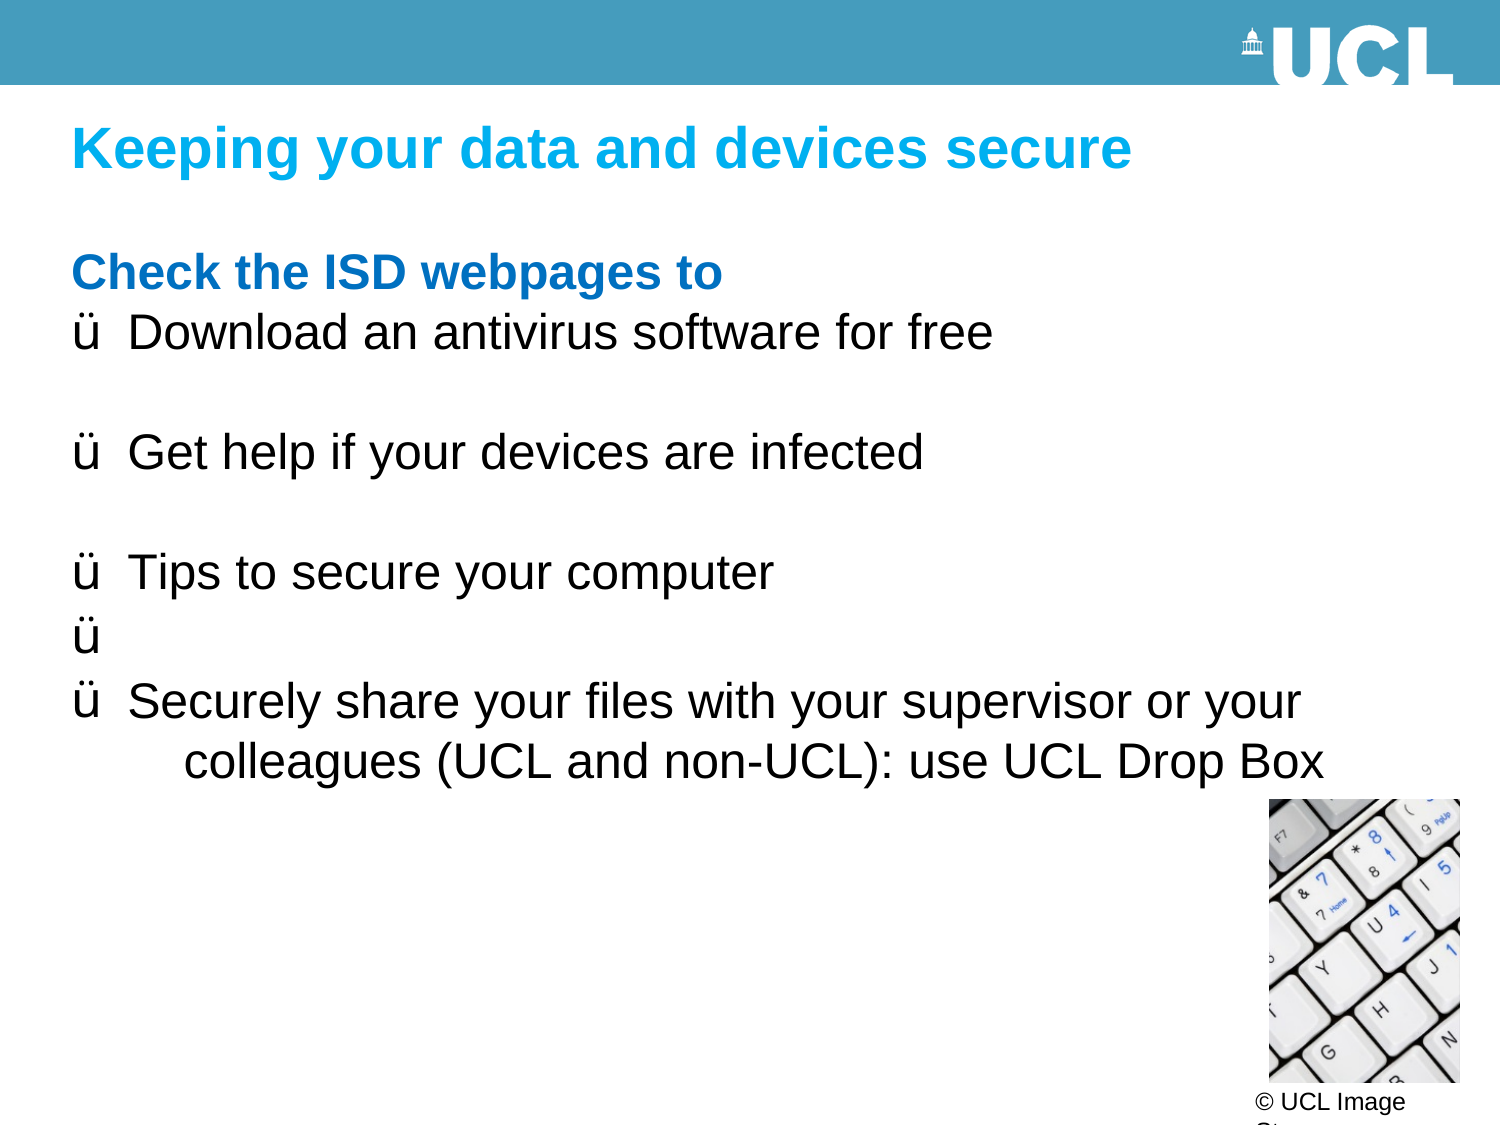

Keeping your data and devices secure
Check the ISD webpages to
Download an antivirus software for free
Get help if your devices are infected
Tips to secure your computer
Securely share your files with your supervisor or your colleagues (UCL and non-UCL): use UCL Drop Box
© UCL Image Store